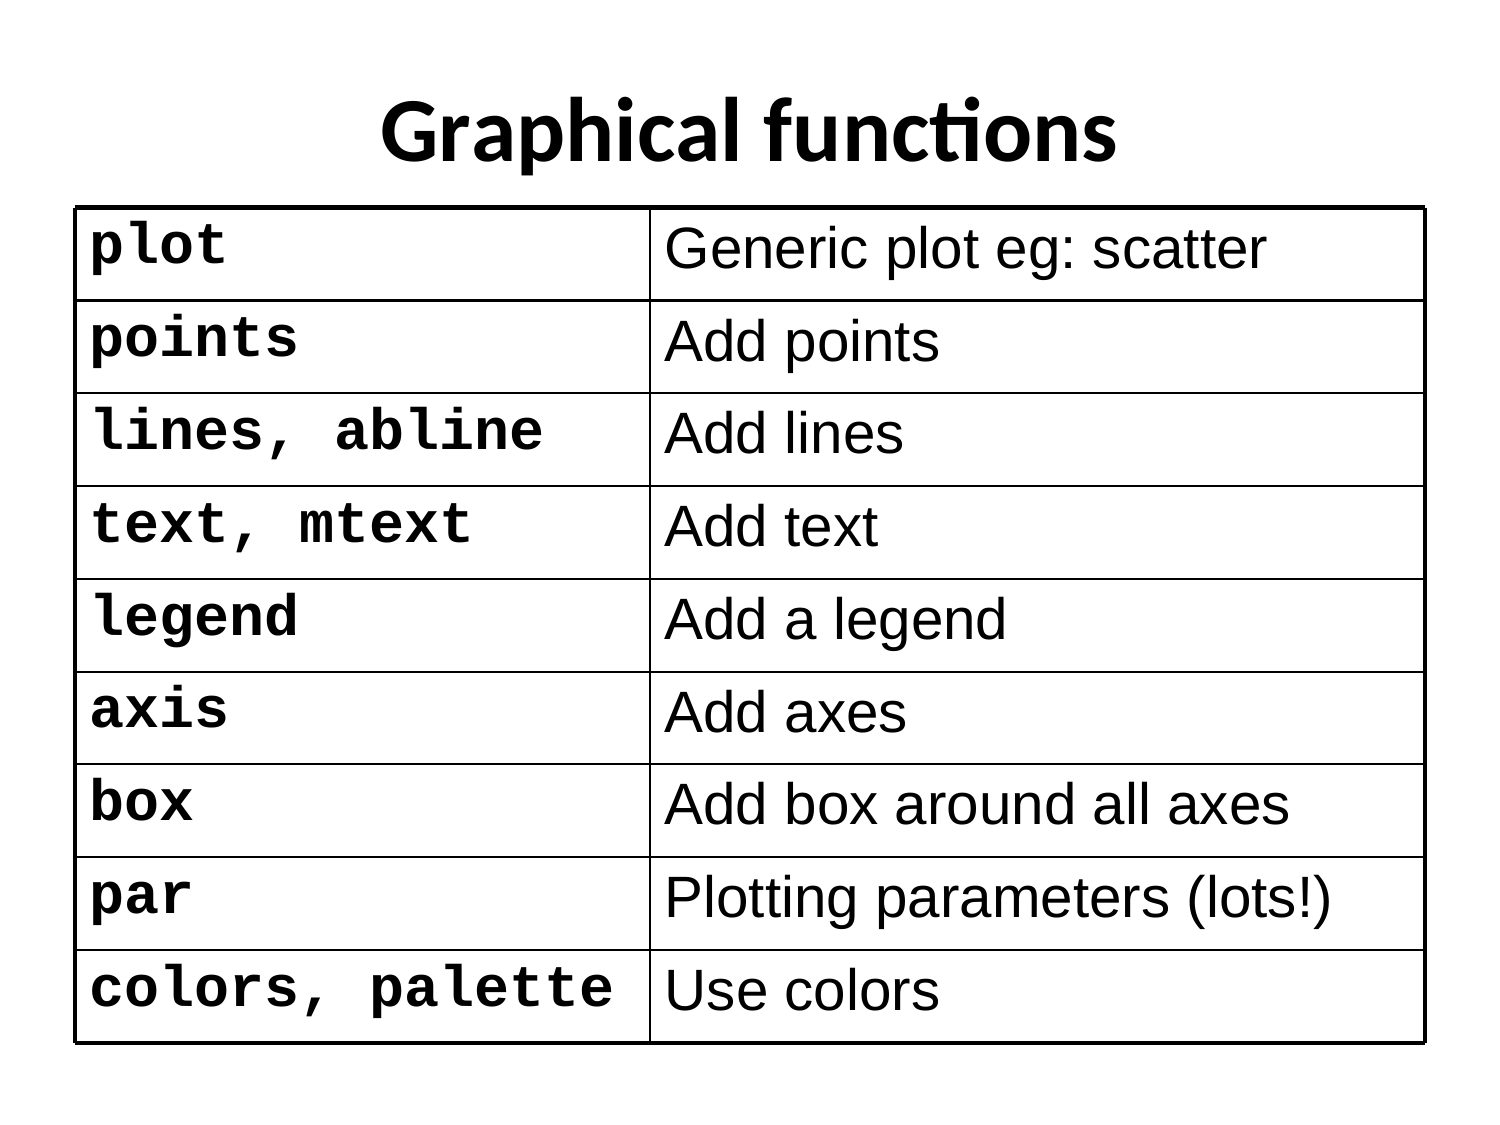

# Graphical functions
plot
Generic plot eg: scatter
points
Add points
lines, abline
Add lines
text, mtext
Add text
legend
Add a legend
axis
Add axes
box
Add box around all axes
par
Plotting parameters (lots!)
colors, palette
Use colors